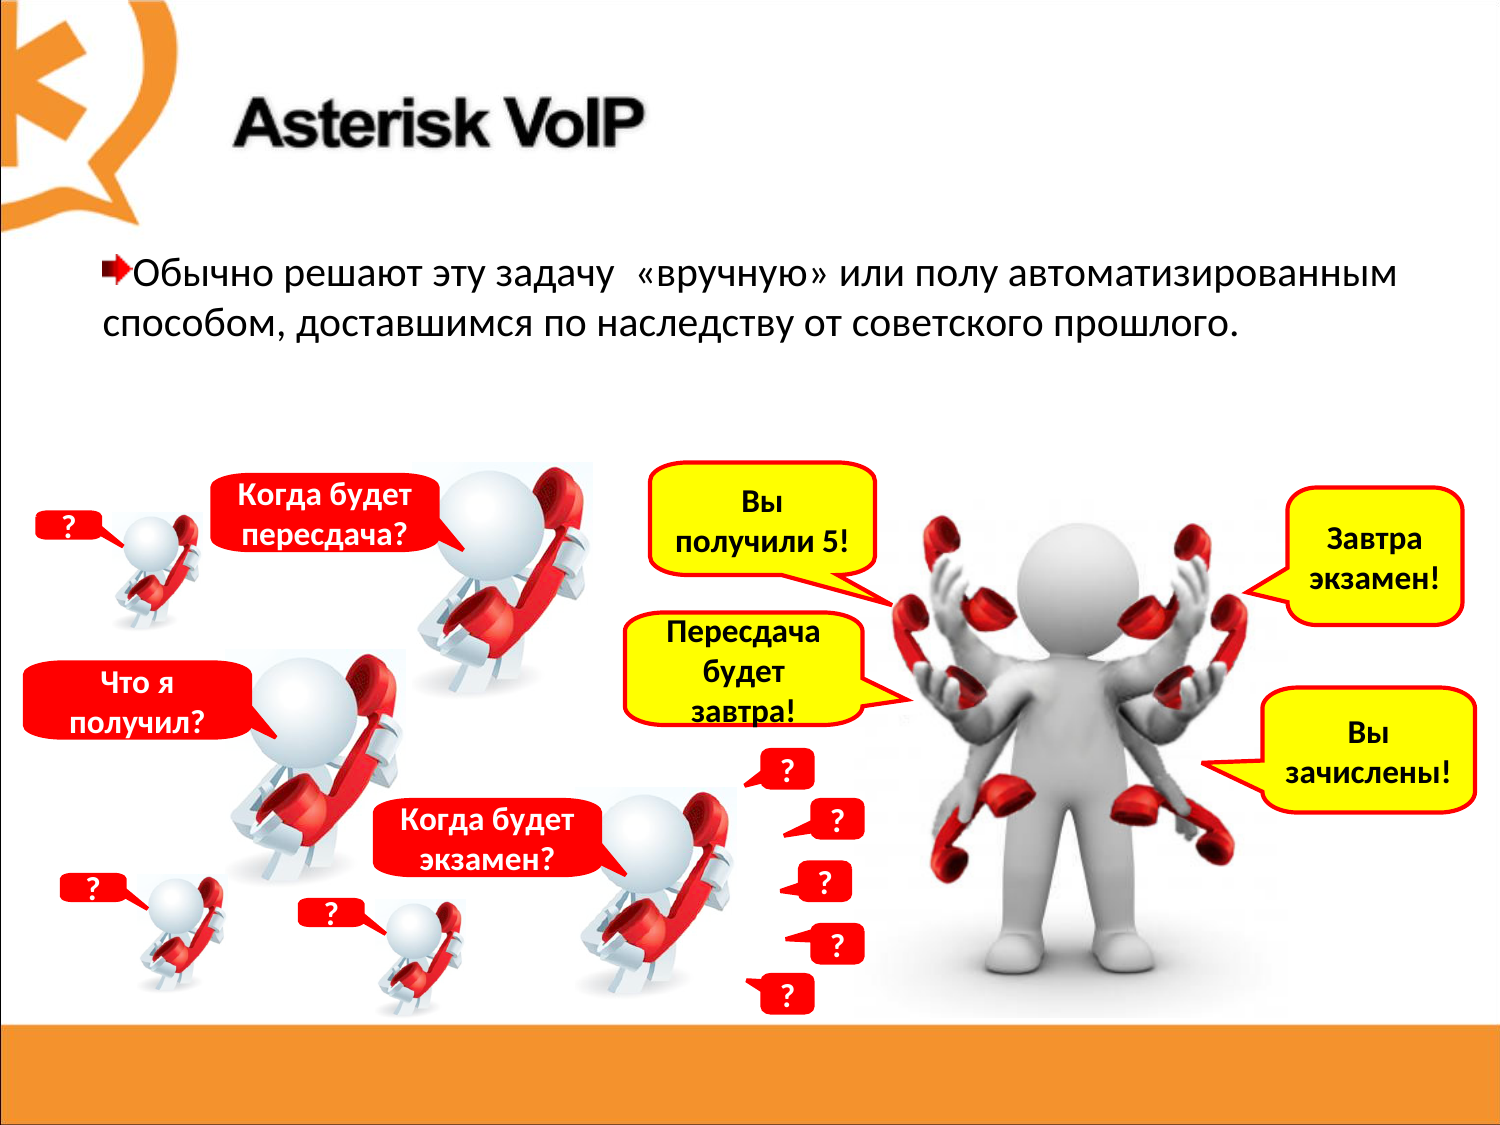

Обычно решают эту задачу  «вручную» или полу автоматизированным способом, доставшимся по наследству от советского прошлого.
Вы получили 5!
Когда будет пересдача?
Завтра экзамен!
?
Пересдача будет завтра!
Что я получил?
Вы зачислены!
?
Когда будет экзамен?
?
?
?
?
?
?